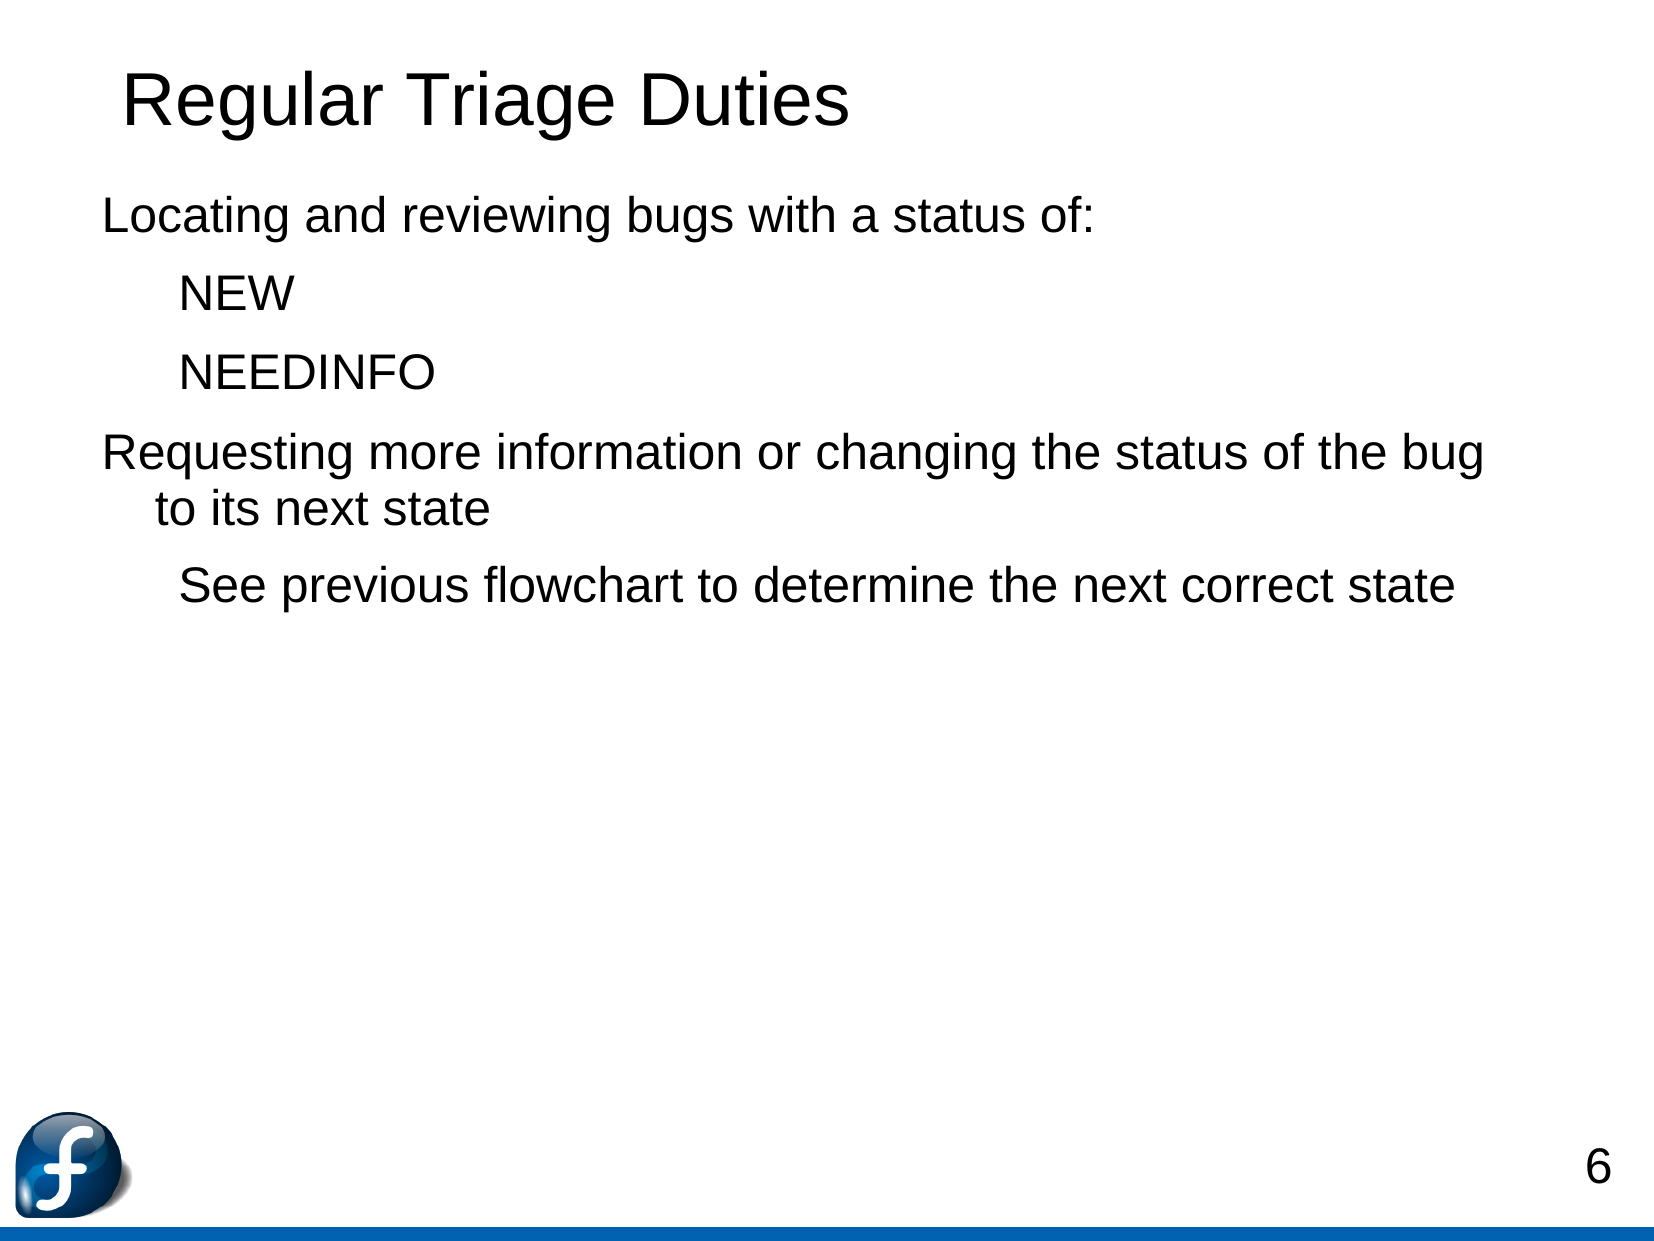

# Regular Triage Duties
Locating and reviewing bugs with a status of:
NEW
NEEDINFO
Requesting more information or changing the status of the bug to its next state
See previous flowchart to determine the next correct state